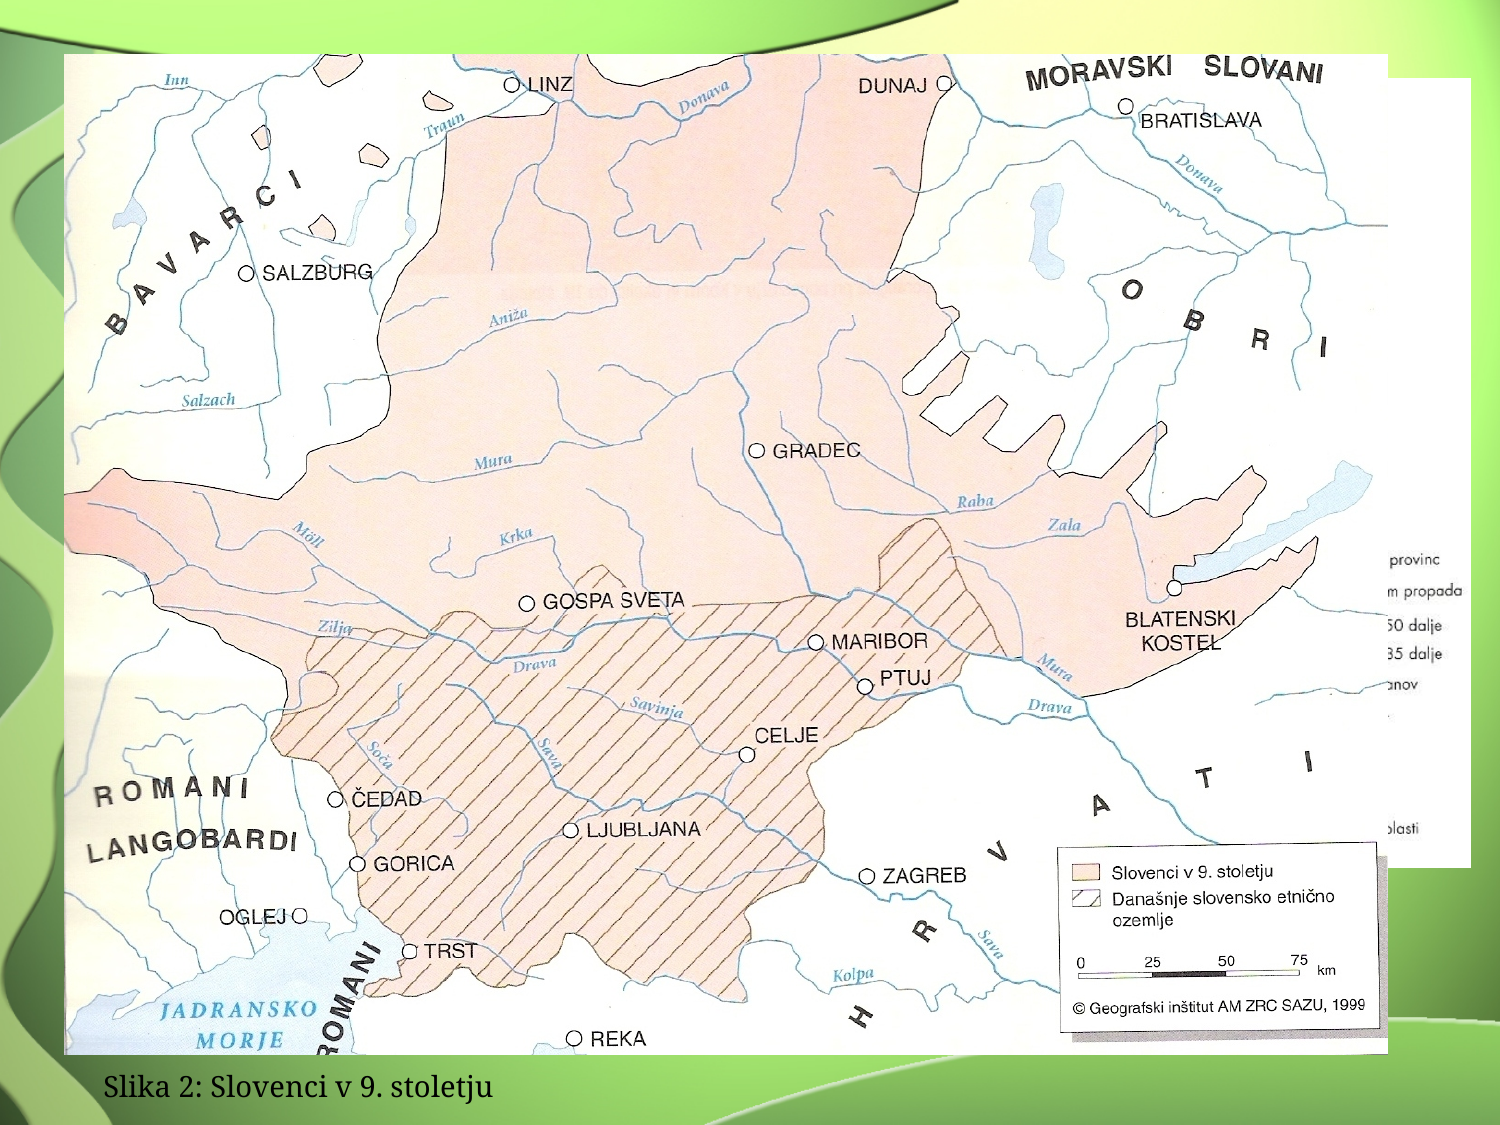

# SLOVANI:
prvi val: 550, z zahoda
drugi val: 568, z juga
neenakomerno in redko naseljevanje
srečanje z langobardi in njihov poraz, limes
Slika 1: Naselitev Slovanov v vzhodne Alpe
Slika 2: Slovenci v 9. stoletju